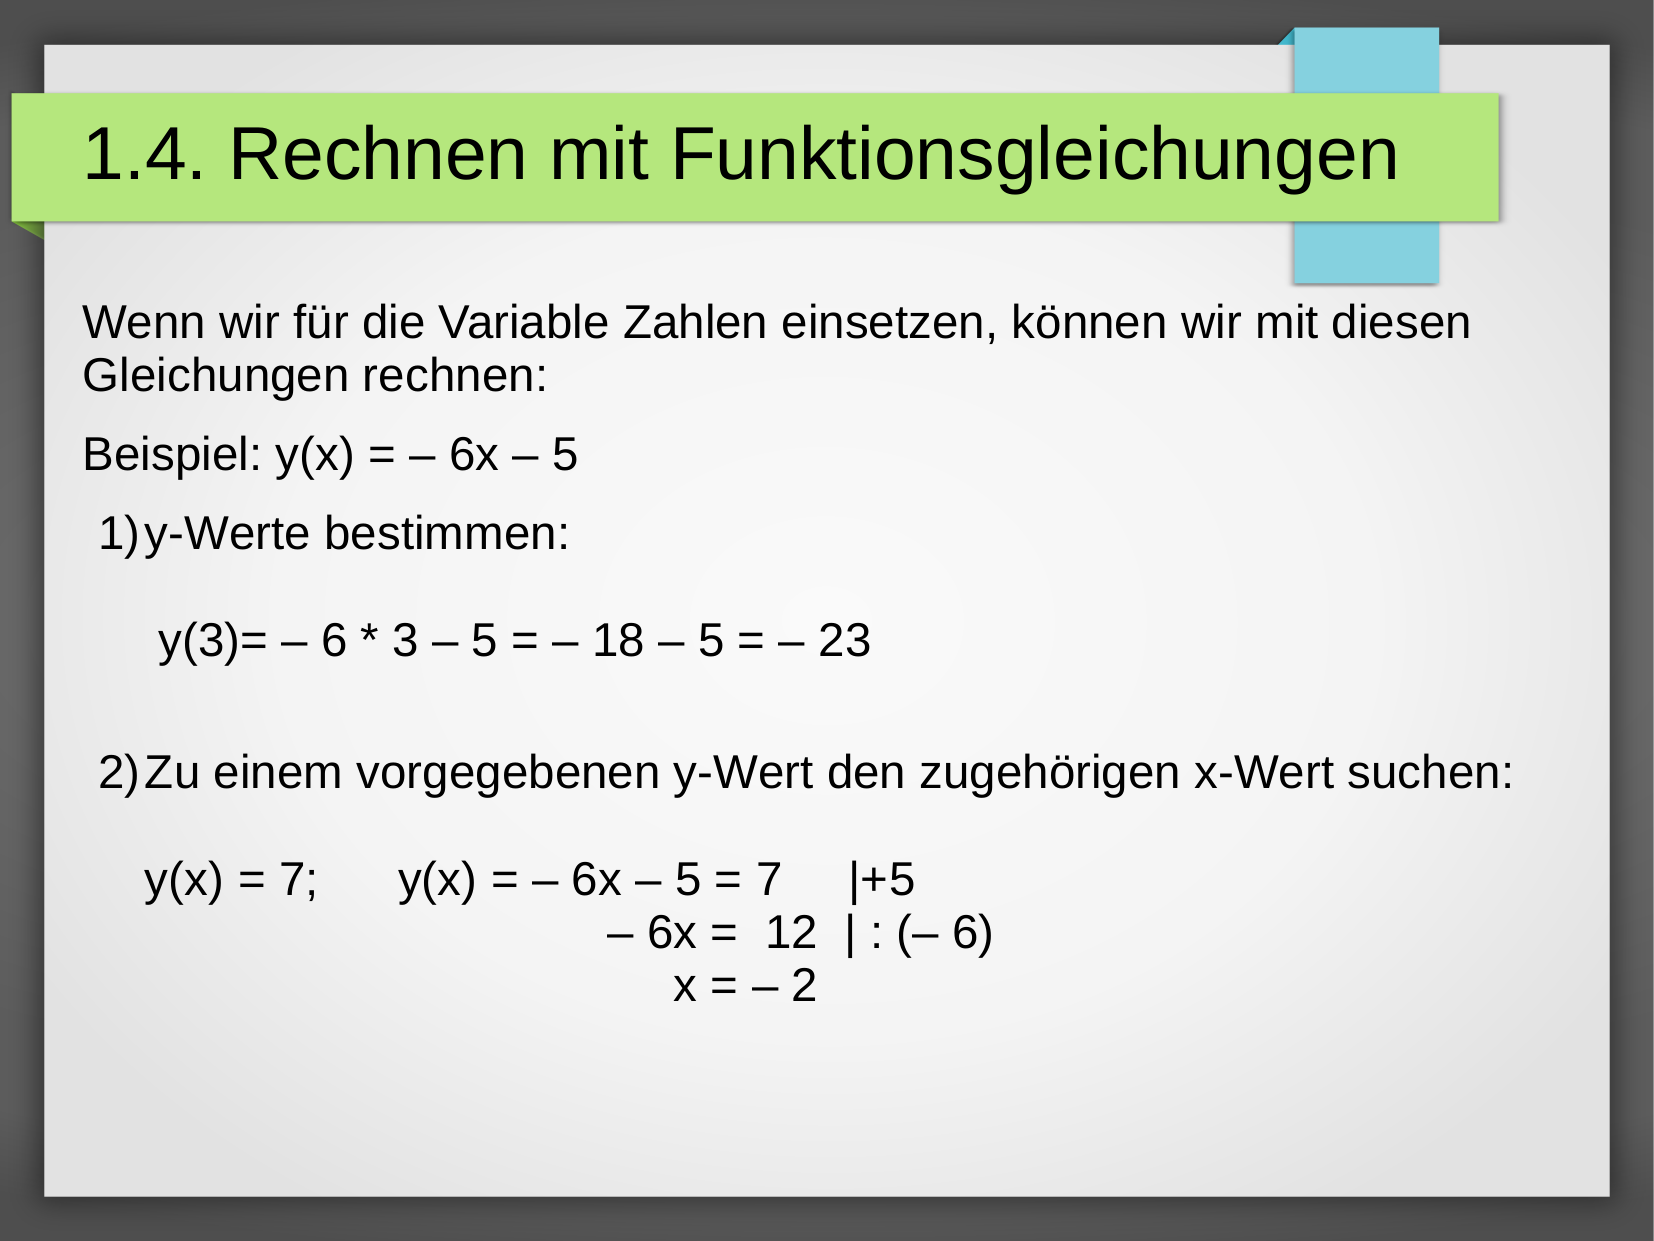

1.4. Rechnen mit Funktionsgleichungen
# Wenn wir für die Variable Zahlen einsetzen, können wir mit diesen Gleichungen rechnen:
Beispiel: y(x) = – 6x – 5
y-Werte bestimmen:
 y(3)= – 6 * 3 – 5 = – 18 – 5 = – 23
Zu einem vorgegebenen y-Wert den zugehörigen x-Wert suchen:
y(x) = 7; y(x) = – 6x – 5 = 7 |+5
 – 6x = 12 | : (– 6)
 x = – 2